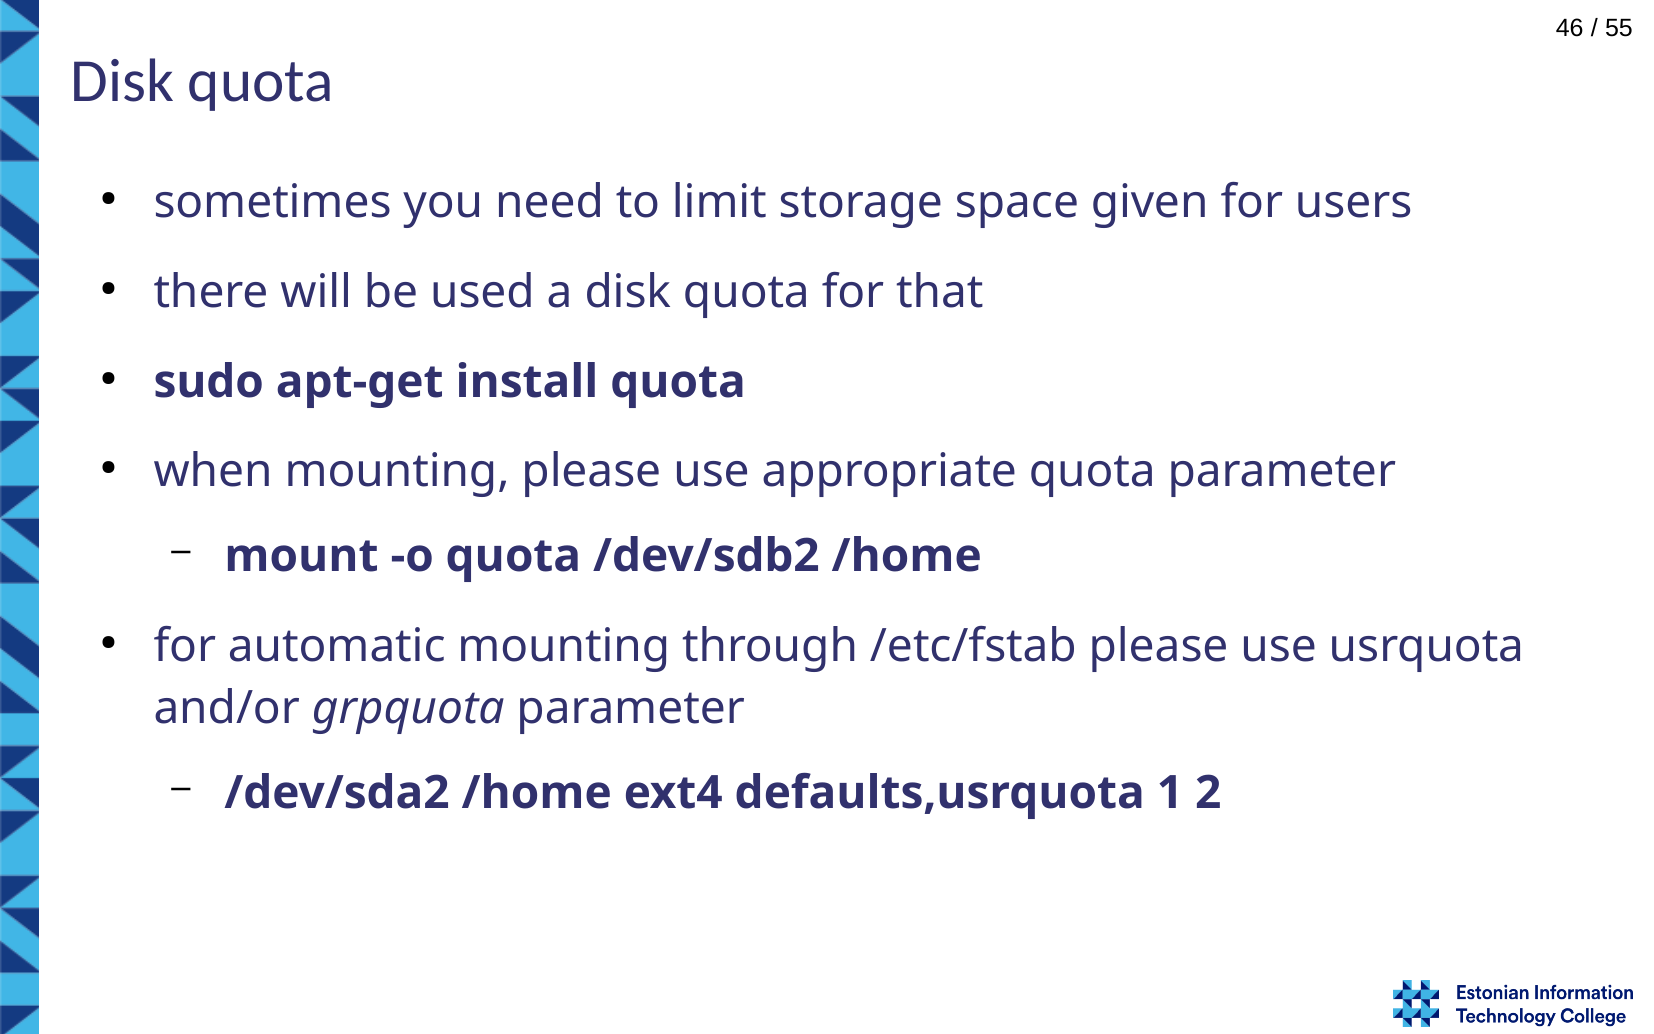

# Disk quota
sometimes you need to limit storage space given for users
there will be used a disk quota for that
sudo apt-get install quota
when mounting, please use appropriate quota parameter
mount -o quota /dev/sdb2 /home
for automatic mounting through /etc/fstab please use usrquota and/or grpquota parameter
/dev/sda2 /home ext4 defaults,usrquota 1 2